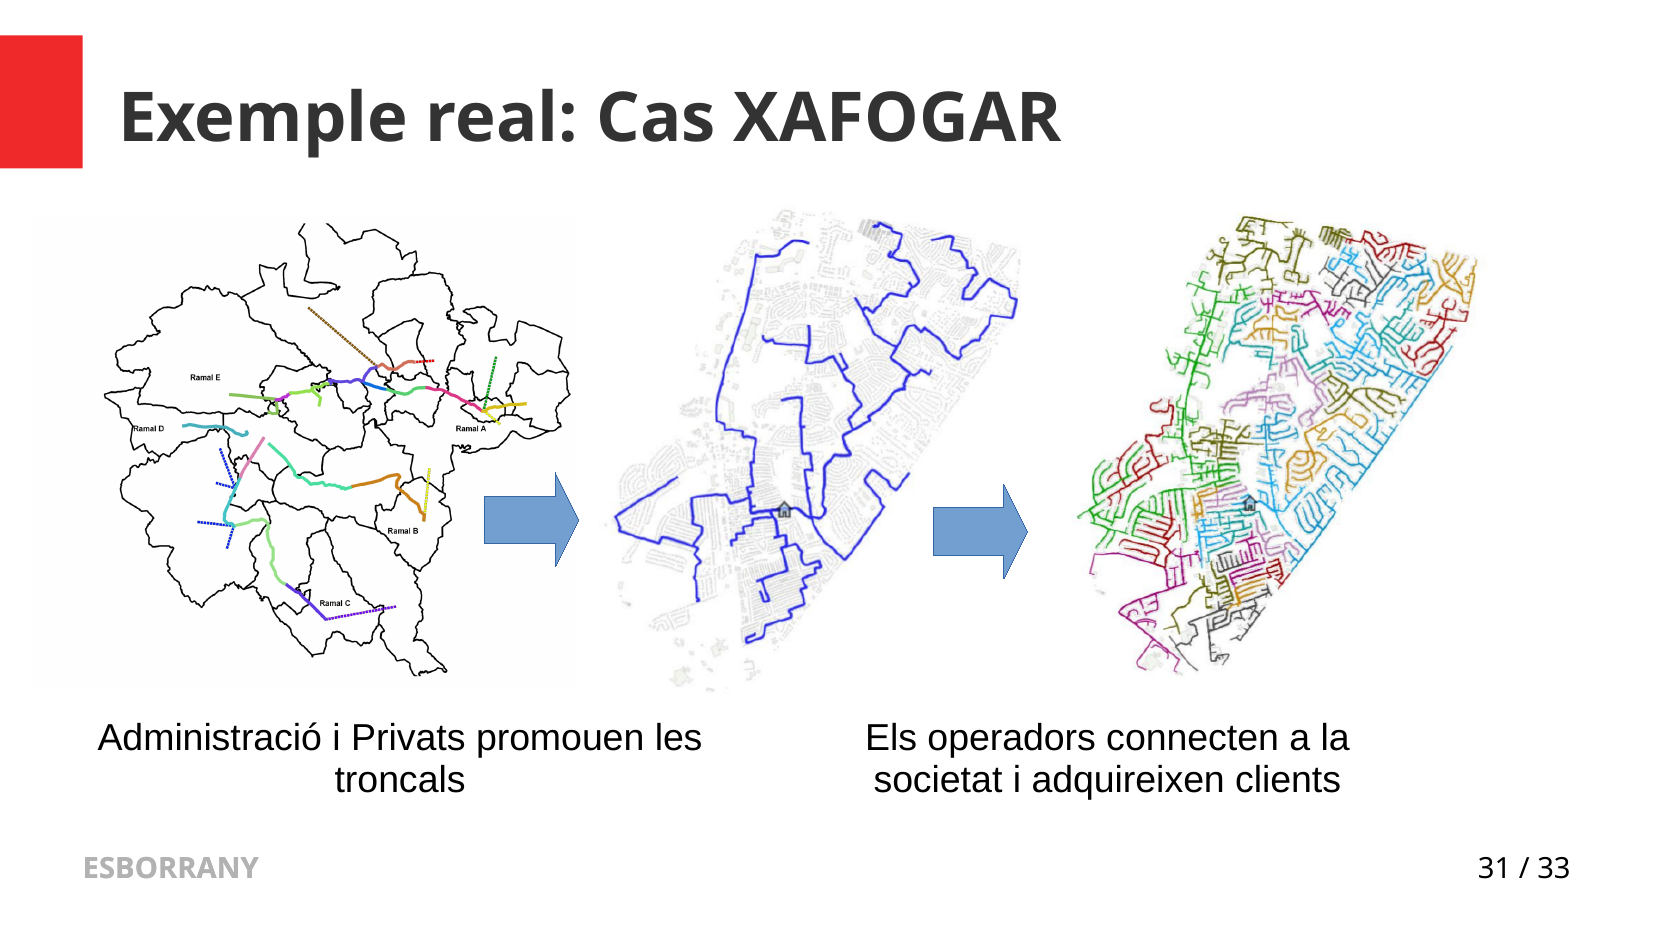

# Exemple real: Cas XAFOGAR
Administració i Privats promouen les troncals
Els operadors connecten a la societat i adquireixen clients
31